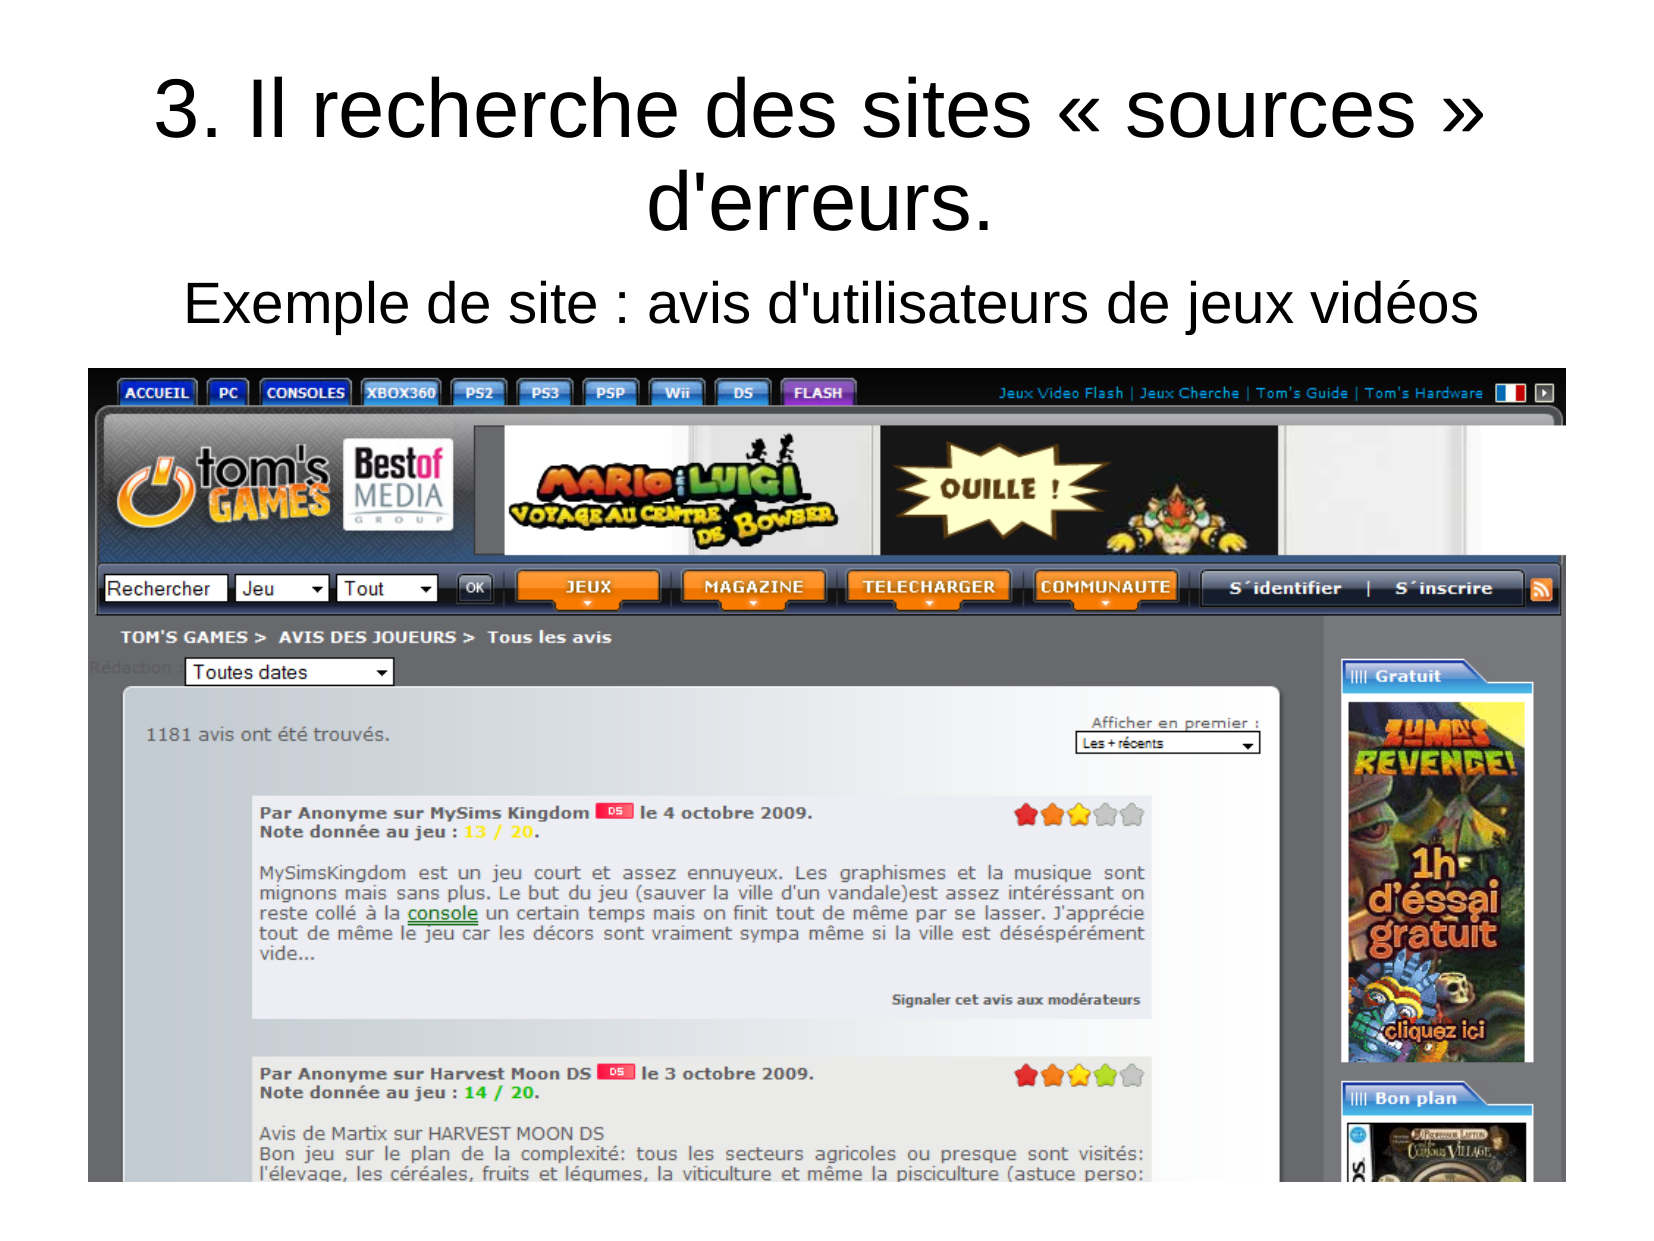

# 3. Il recherche des sites « sources » d'erreurs. Exemple de site : avis d'utilisateurs de jeux vidéos